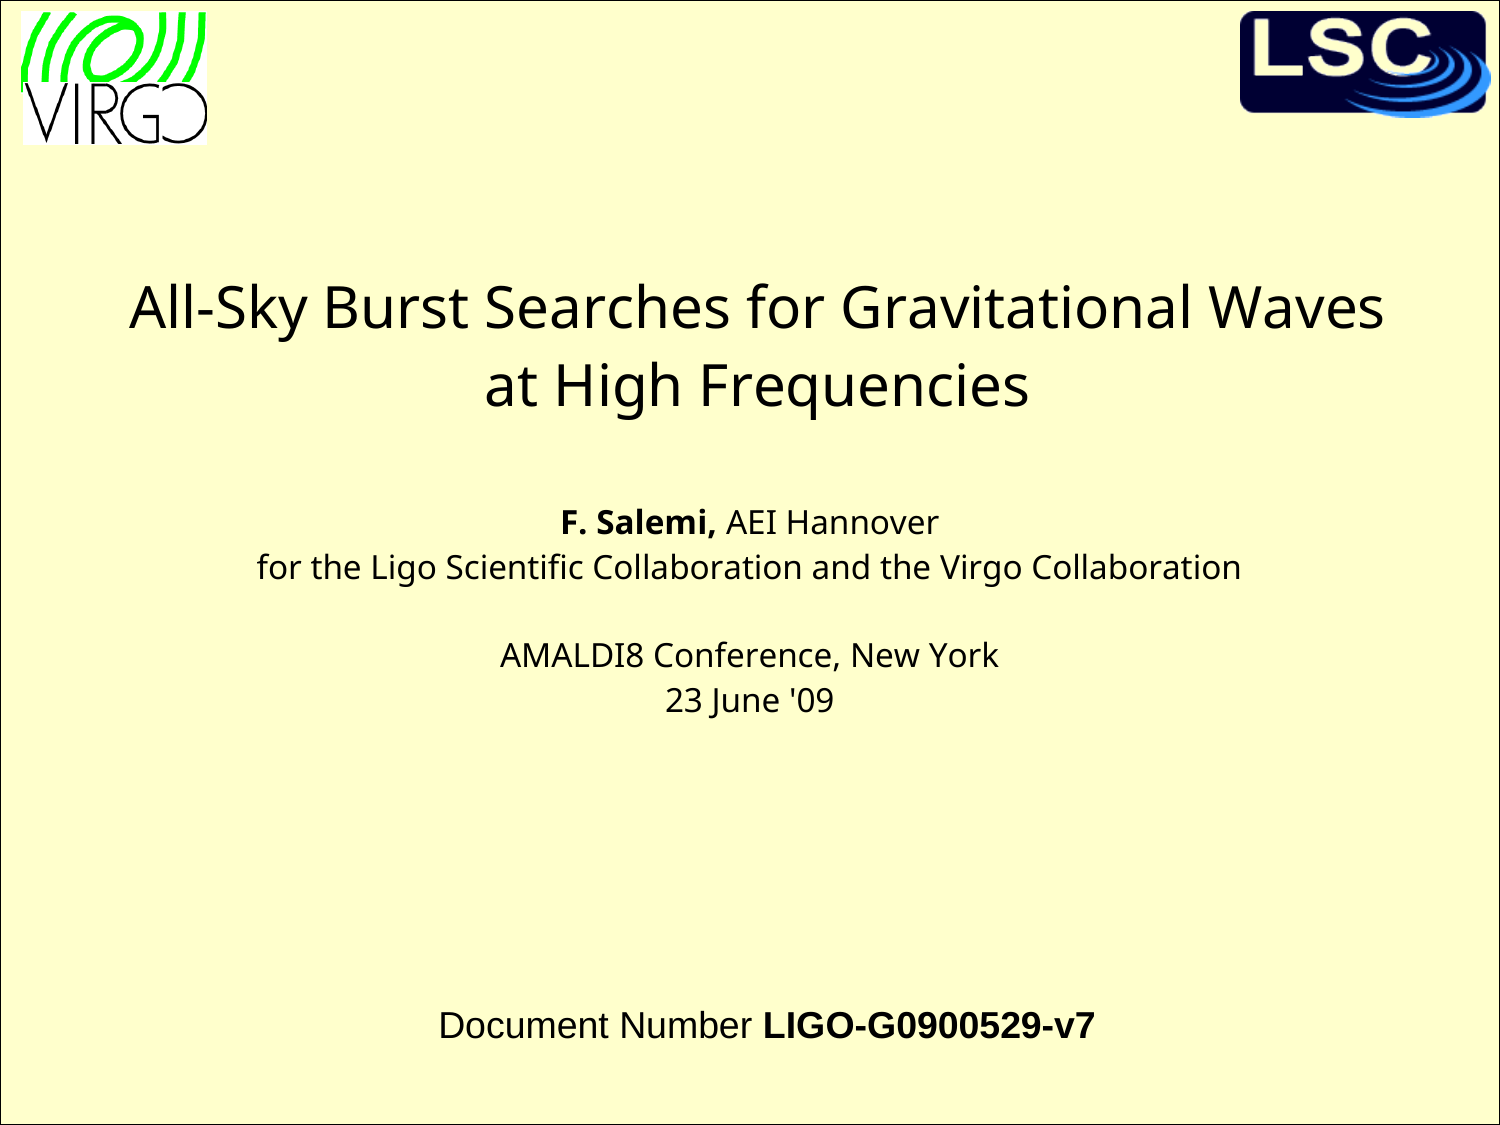

# All-Sky Burst Searches for Gravitational Waves at High Frequencies F. Salemi, AEI Hannover for the Ligo Scientific Collaboration and the Virgo Collaboration AMALDI8 Conference, New York 23 June '09
Document Number LIGO-G0900529-v7
M. Drago, f2f Orsay, Jun 2008
1